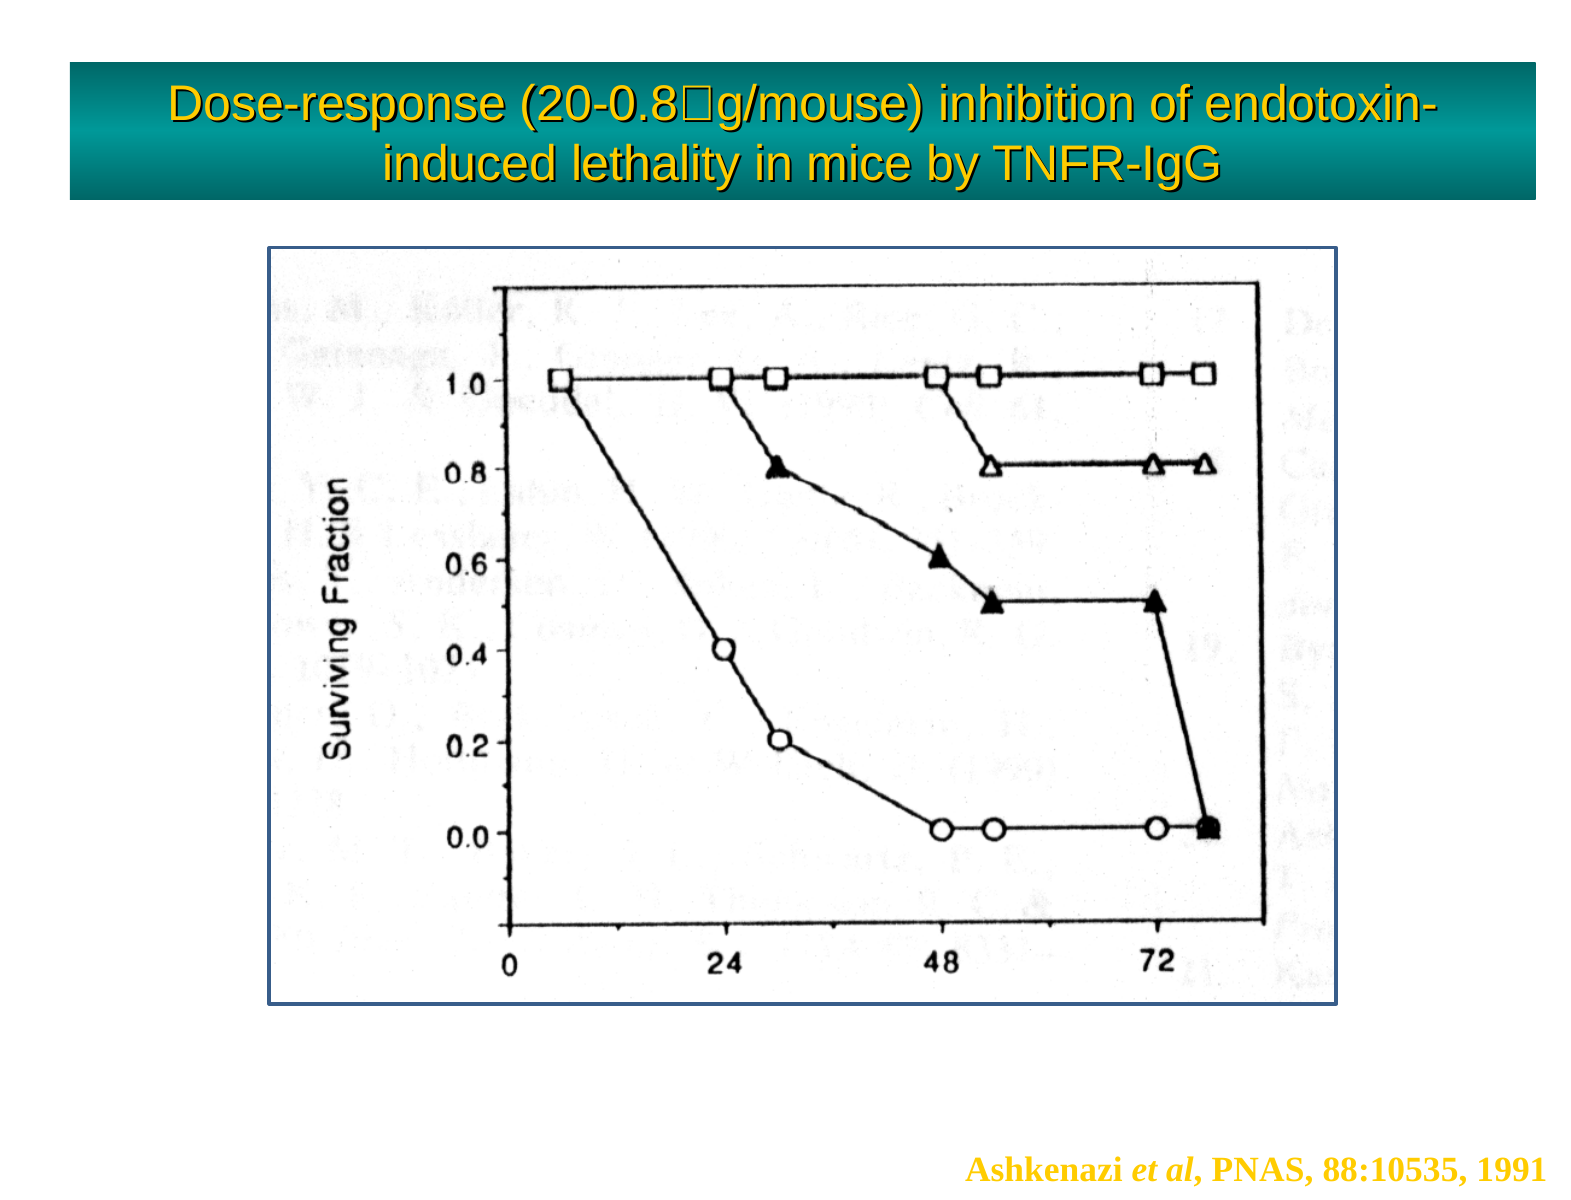

Dose-response (20-0.8g/mouse) inhibition of endotoxin-induced lethality in mice by TNFR-IgG
Ashkenazi et al, PNAS, 88:10535, 1991